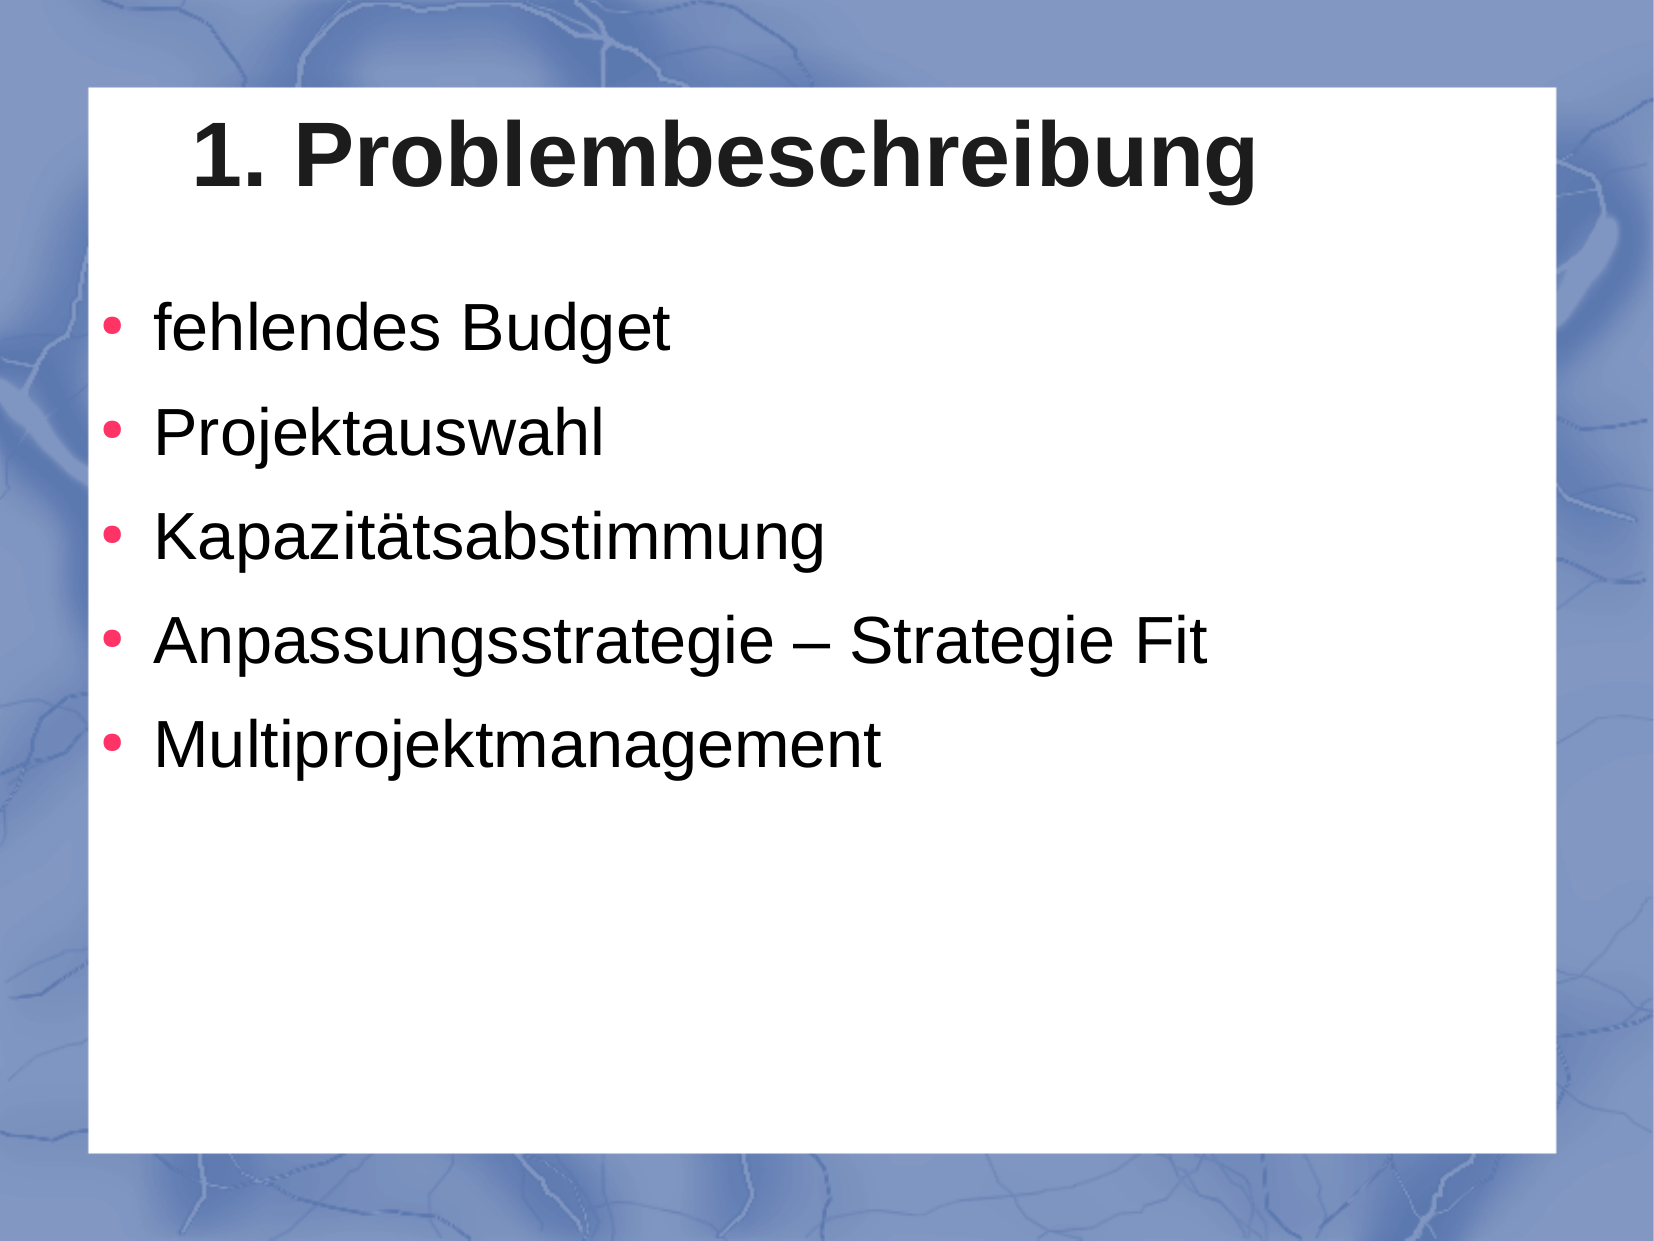

# 1. Problembeschreibung
fehlendes Budget
Projektauswahl
Kapazitätsabstimmung
Anpassungsstrategie – Strategie Fit
Multiprojektmanagement